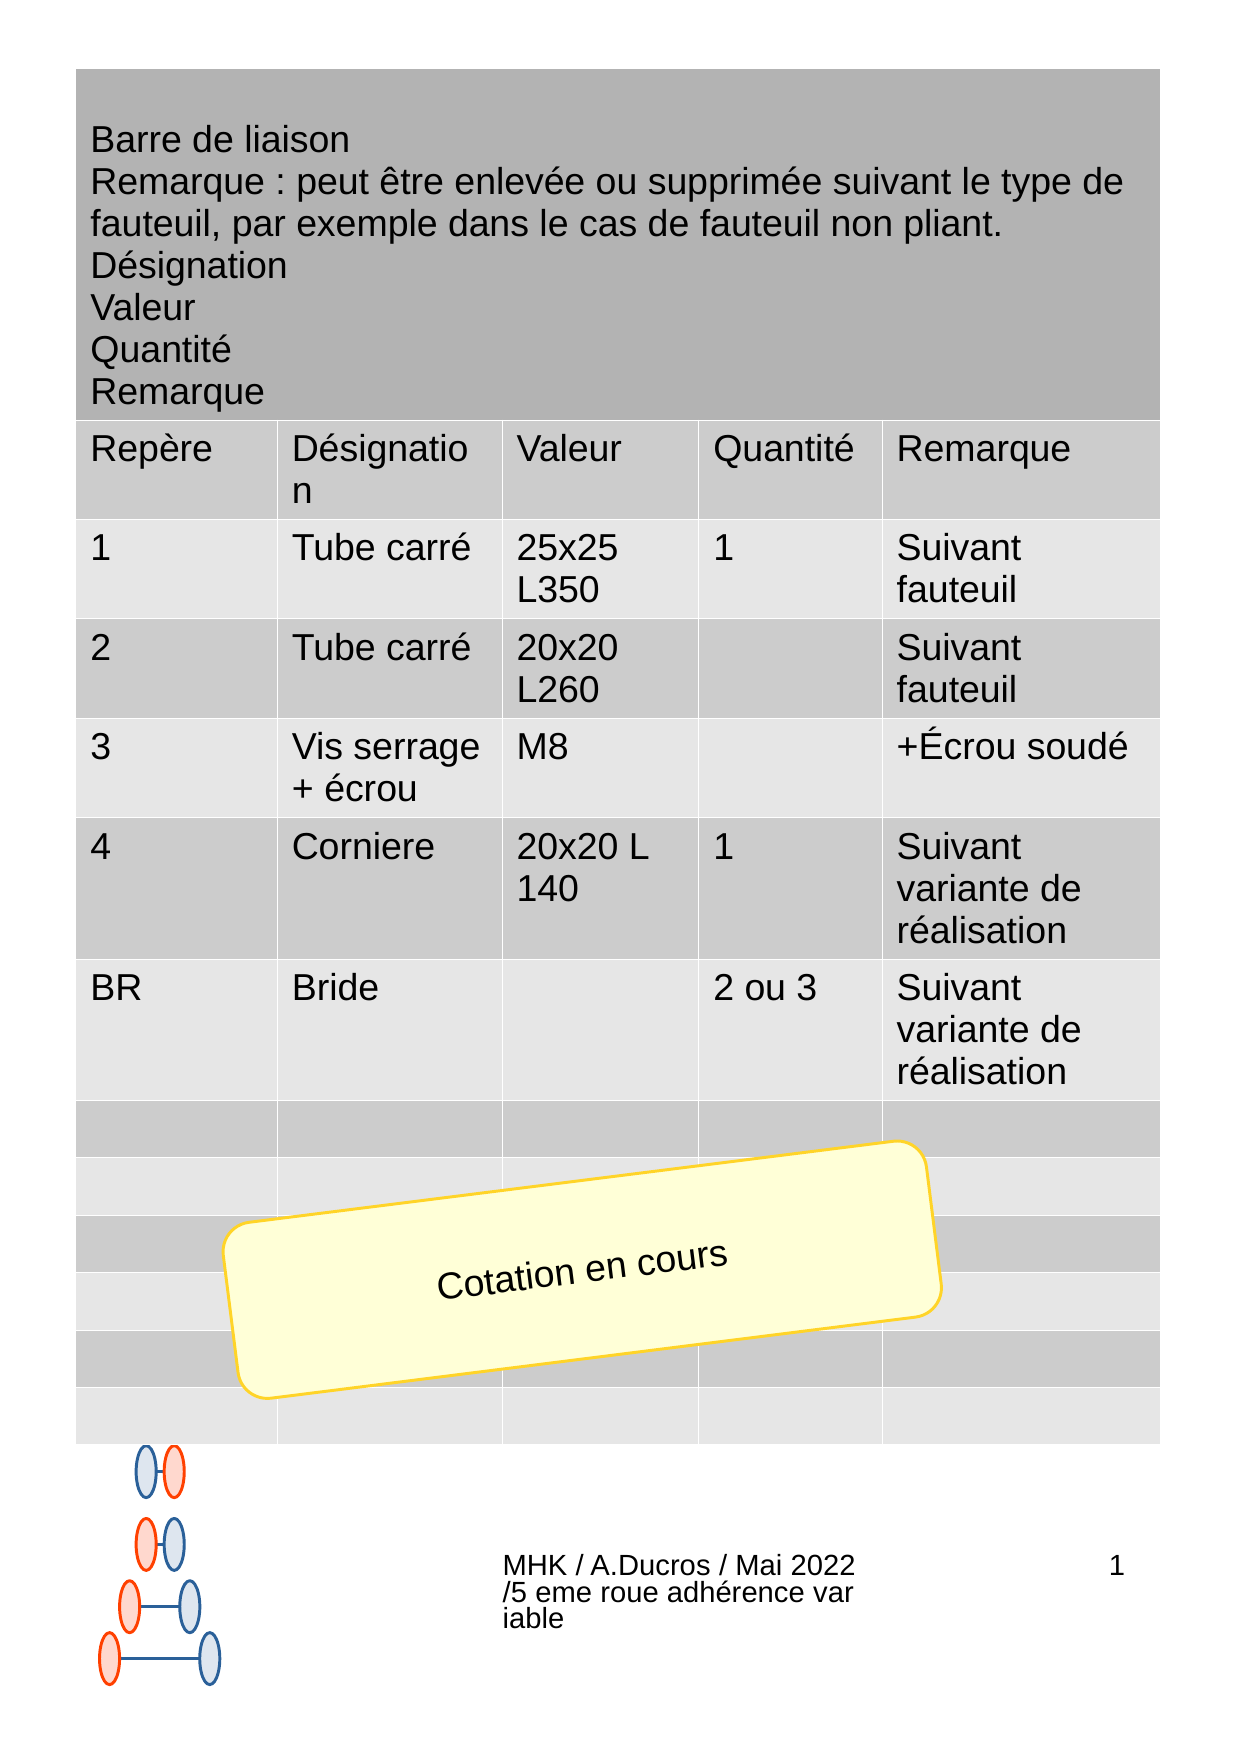

| Barre de liaison Remarque : peut être enlevée ou supprimée suivant le type de fauteuil, par exemple dans le cas de fauteuil non pliant. Désignation Valeur Quantité Remarque | | | | |
| --- | --- | --- | --- | --- |
| Repère | Désignation | Valeur | Quantité | Remarque |
| 1 | Tube carré | 25x25 L350 | 1 | Suivant fauteuil |
| 2 | Tube carré | 20x20 L260 | | Suivant fauteuil |
| 3 | Vis serrage + écrou | M8 | | +Écrou soudé |
| 4 | Corniere | 20x20 L 140 | 1 | Suivant variante de réalisation |
| BR | Bride | | 2 ou 3 | Suivant variante de réalisation |
| | | | | |
| | | | | |
| | | | | |
| | | | | |
| | | | | |
| | | | | |
Cotation en cours
MHK / A.Ducros / Mai 2022/5 eme roue adhérence variable
1